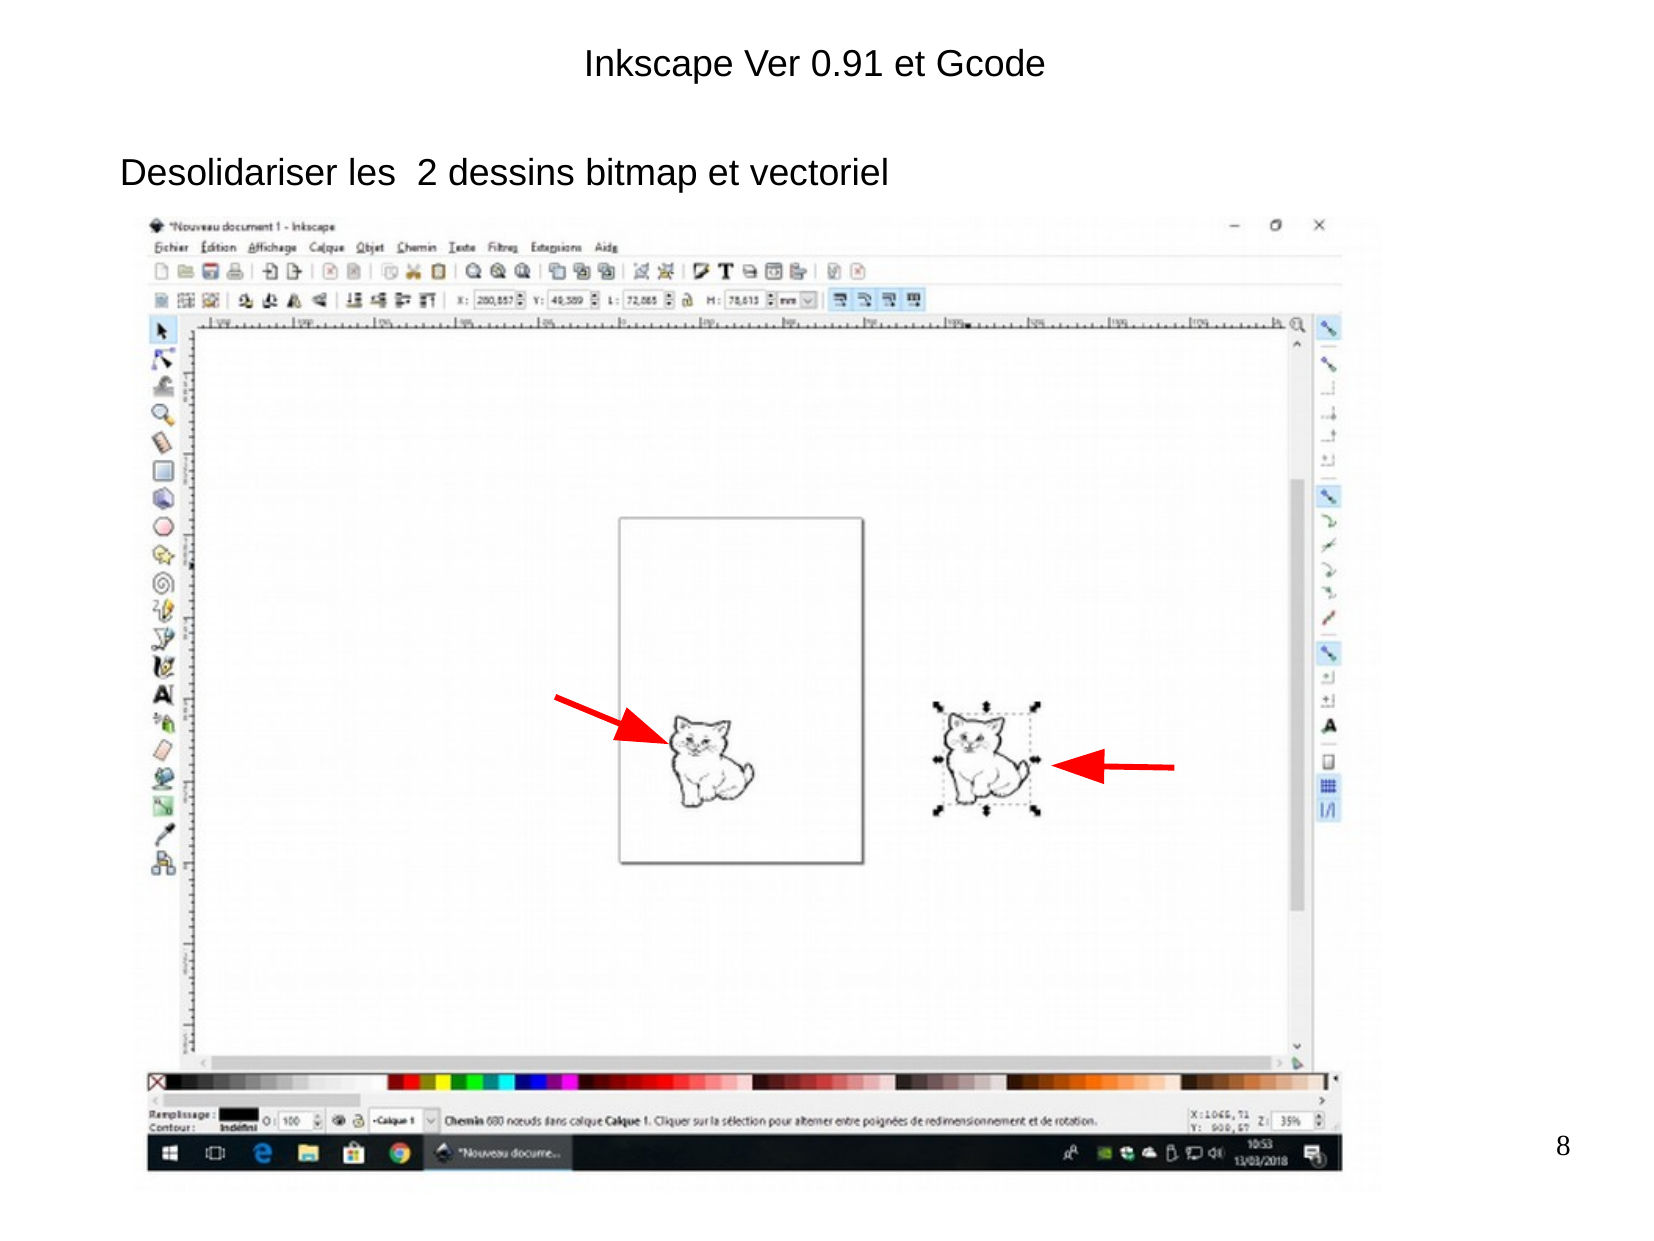

Inkscape Ver 0.91 et Gcode
 Desolidariser les 2 dessins bitmap et vectoriel
8